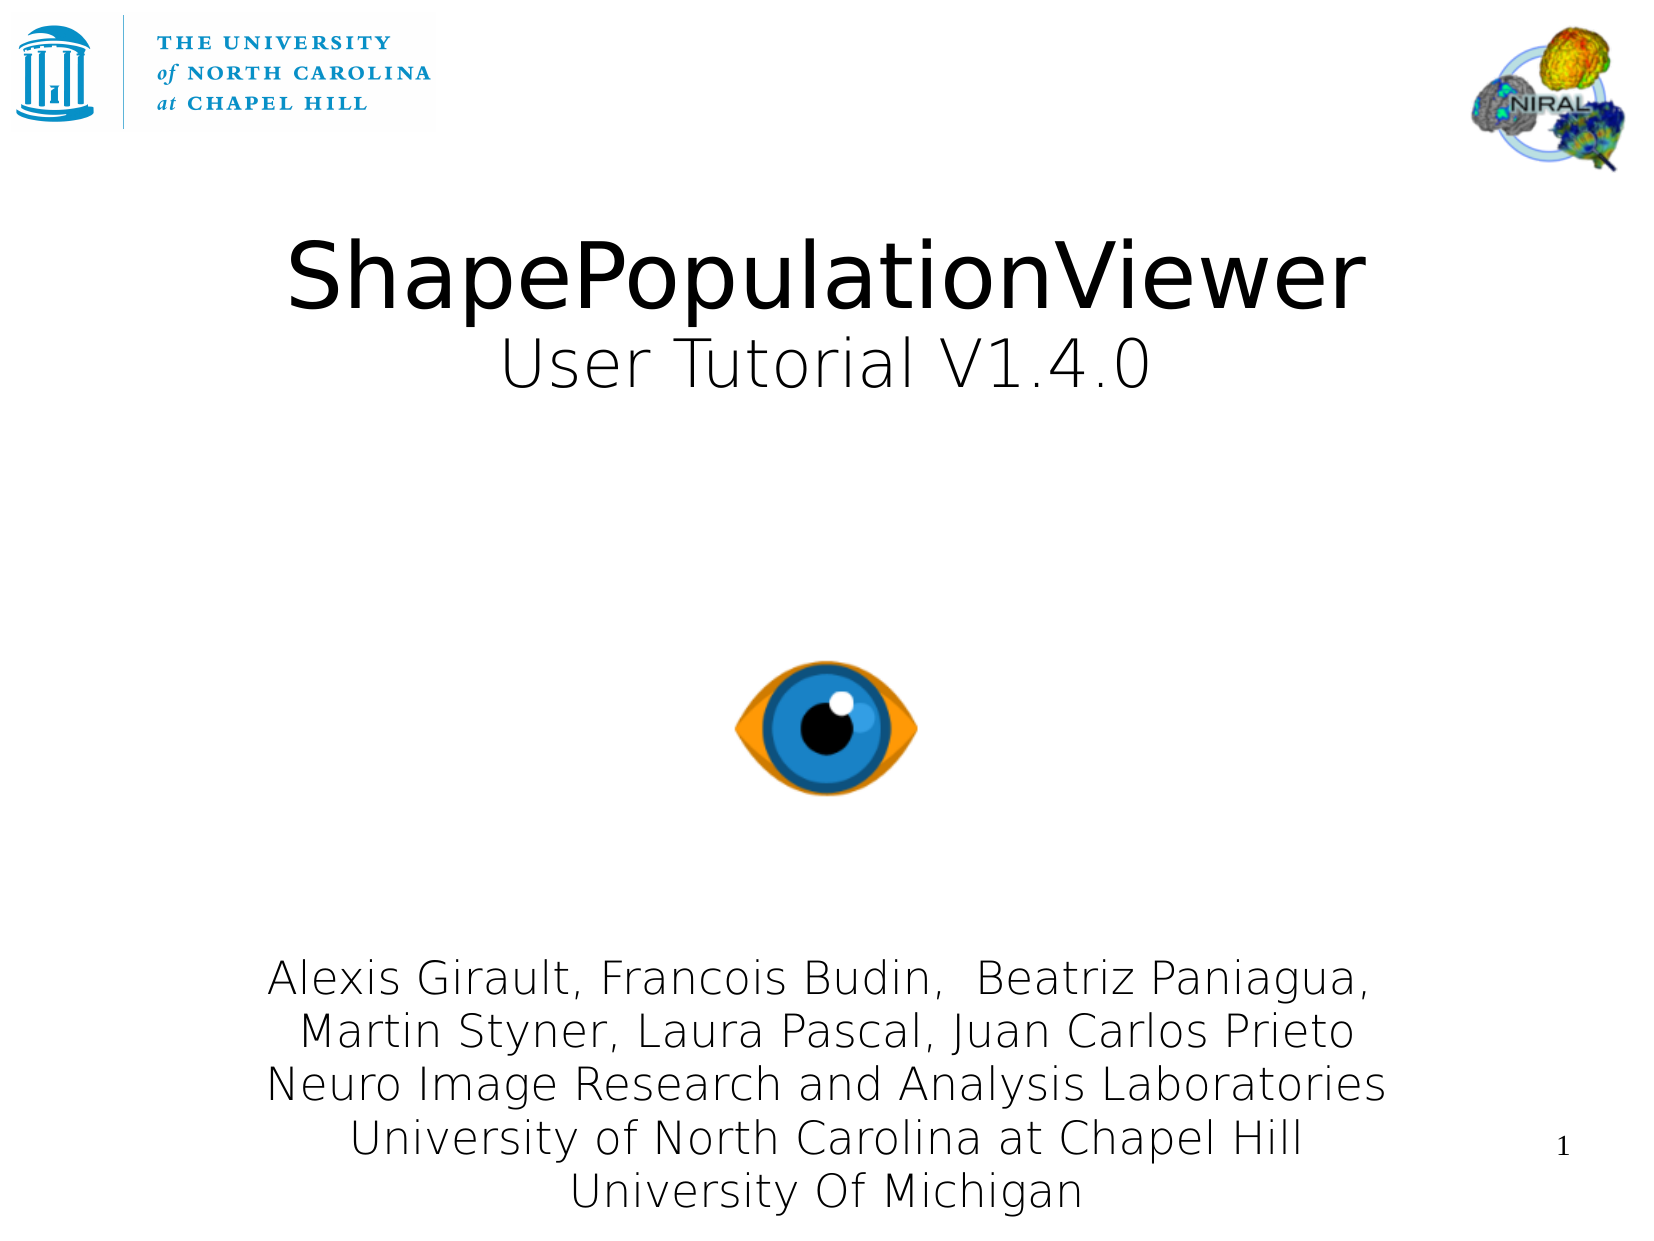

# ShapePopulationViewer
User Tutorial V1.4.0
Alexis Girault, Francois Budin, Beatriz Paniagua,
Martin Styner, Laura Pascal, Juan Carlos Prieto
Neuro Image Research and Analysis Laboratories
University of North Carolina at Chapel Hill
University Of Michigan
1